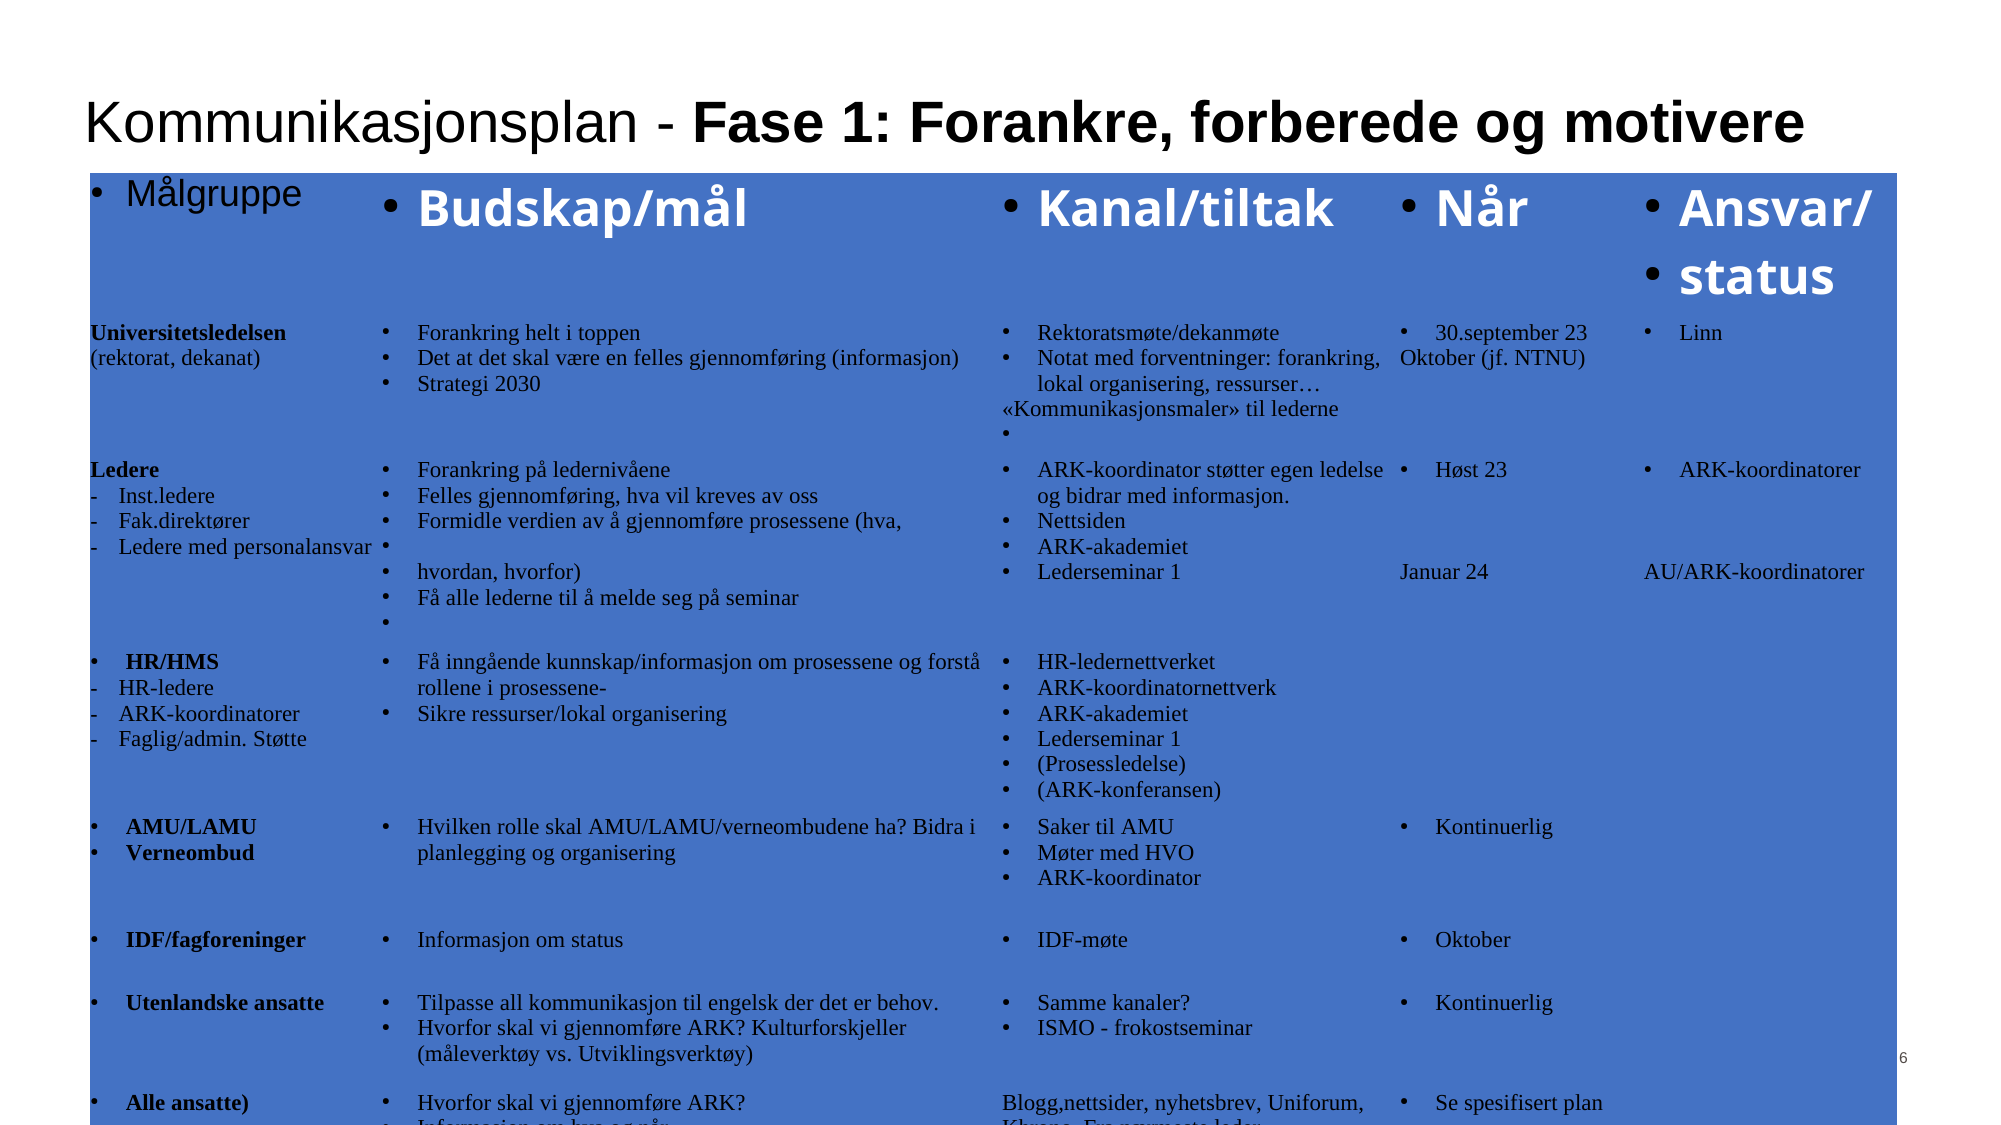

Kommunikasjonsplan - Fase 1: Forankre, forberede og motivere
| Målgruppe | Budskap/mål | Kanal/tiltak | Når | Ansvar/ status |
| --- | --- | --- | --- | --- |
| Universitetsledelsen (rektorat, dekanat) | Forankring helt i toppen Det at det skal være en felles gjennomføring (informasjon) Strategi 2030 | Rektoratsmøte/dekanmøte Notat med forventninger: forankring, lokal organisering, ressurser… «Kommunikasjonsmaler» til lederne | 30.september 23 Oktober (jf. NTNU) | Linn |
| Ledere Inst.ledere Fak.direktører Ledere med personalansvar | Forankring på ledernivåene Felles gjennomføring, hva vil kreves av oss Formidle verdien av å gjennomføre prosessene (hva, hvordan, hvorfor) Få alle lederne til å melde seg på seminar | ARK-koordinator støtter egen ledelse og bidrar med informasjon. Nettsiden ARK-akademiet Lederseminar 1 | Høst 23 Januar 24 | ARK-koordinatorer AU/ARK-koordinatorer |
| HR/HMS HR-ledere ARK-koordinatorer Faglig/admin. Støtte | Få inngående kunnskap/informasjon om prosessene og forstå rollene i prosessene- Sikre ressurser/lokal organisering | HR-ledernettverket ARK-koordinatornettverk ARK-akademiet Lederseminar 1 (Prosessledelse) (ARK-konferansen) | | |
| AMU/LAMU Verneombud | Hvilken rolle skal AMU/LAMU/verneombudene ha? Bidra i planlegging og organisering | Saker til AMU Møter med HVO ARK-koordinator | Kontinuerlig | |
| IDF/fagforeninger | Informasjon om status | IDF-møte | Oktober | |
| Utenlandske ansatte | Tilpasse all kommunikasjon til engelsk der det er behov. Hvorfor skal vi gjennomføre ARK? Kulturforskjeller (måleverktøy vs. Utviklingsverktøy) | Samme kanaler? ISMO - frokostseminar | Kontinuerlig | |
| Alle ansatte) | Hvorfor skal vi gjennomføre ARK? Informasjon om hva og når. | Blogg,nettsider, nyhetsbrev, Uniforum, Khrono. Fra nærmeste leder | Se spesifisert plan | |
Side